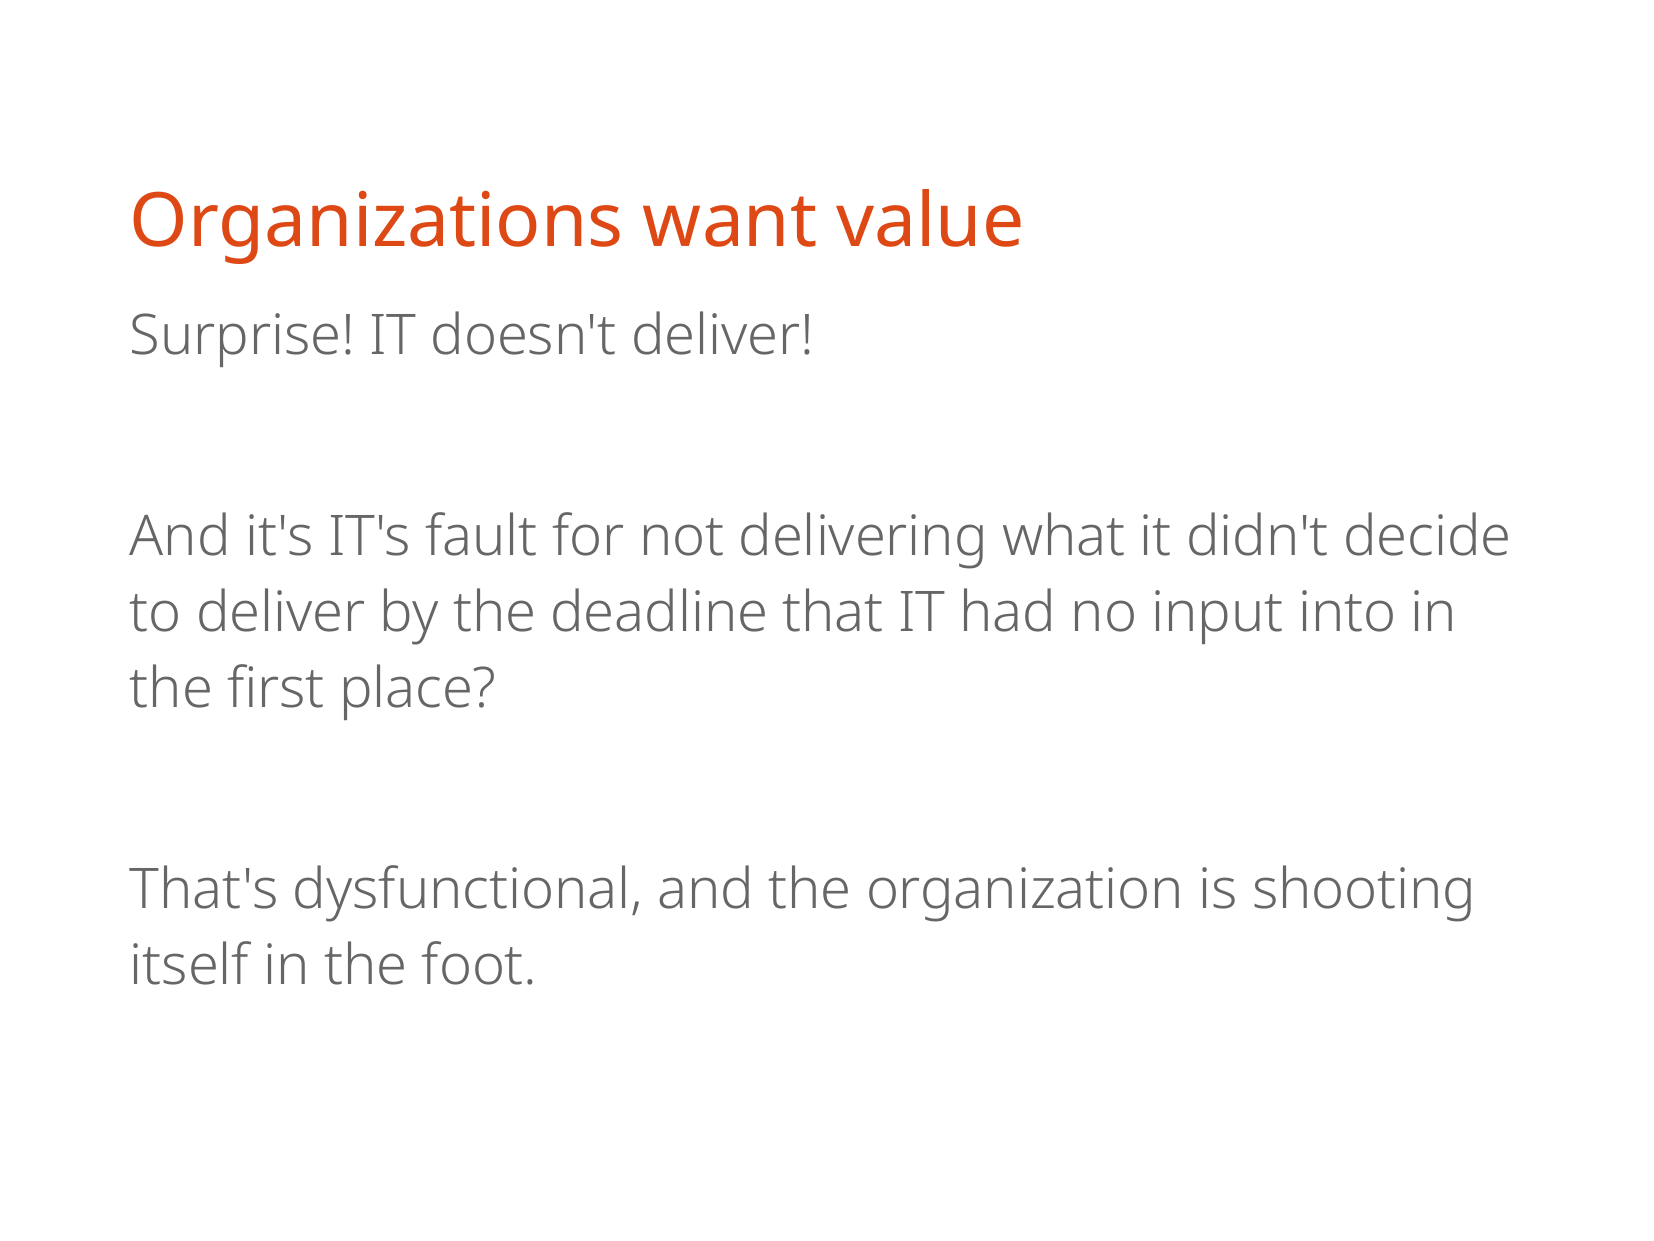

# Organizations want value
Surprise! IT doesn't deliver!
And it's IT's fault for not delivering what it didn't decide to deliver by the deadline that IT had no input into in the first place?
That's dysfunctional, and the organization is shooting itself in the foot.